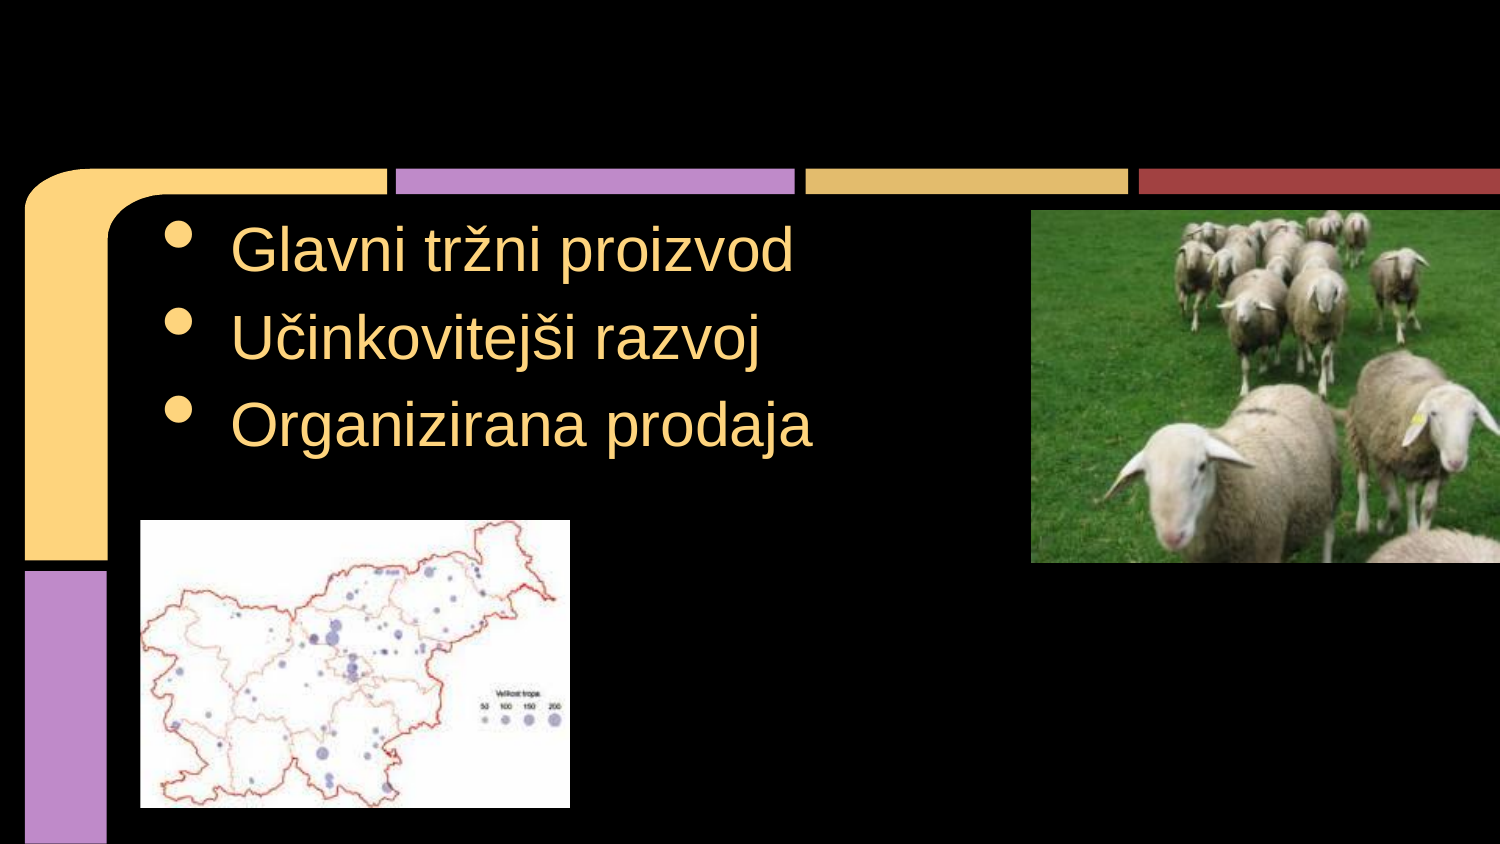

# Glavni tržni proizvod
Učinkovitejši razvoj
Organizirana prodaja